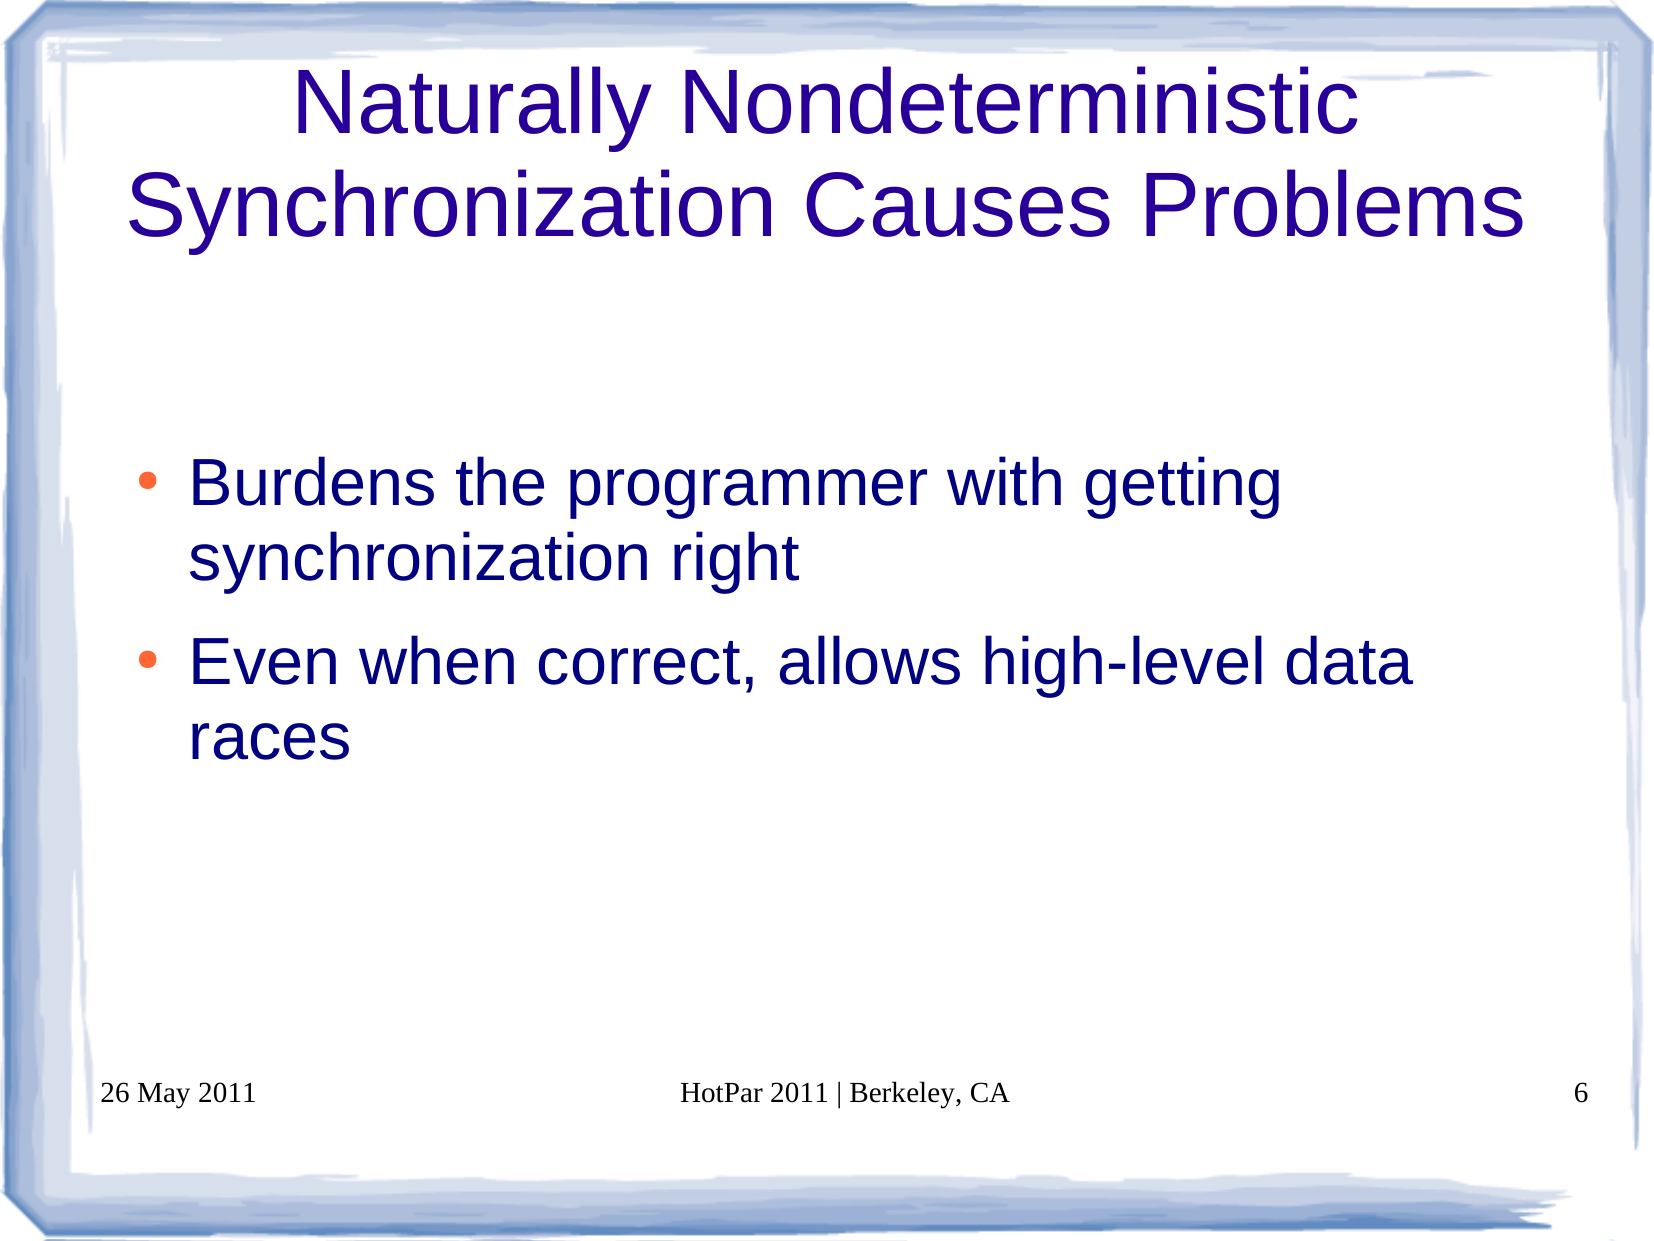

# Naturally Nondeterministic Synchronization Causes Problems
Burdens the programmer with getting synchronization right
Even when correct, allows high-level data races
26 May 2011
HotPar 2011 | Berkeley, CA
6